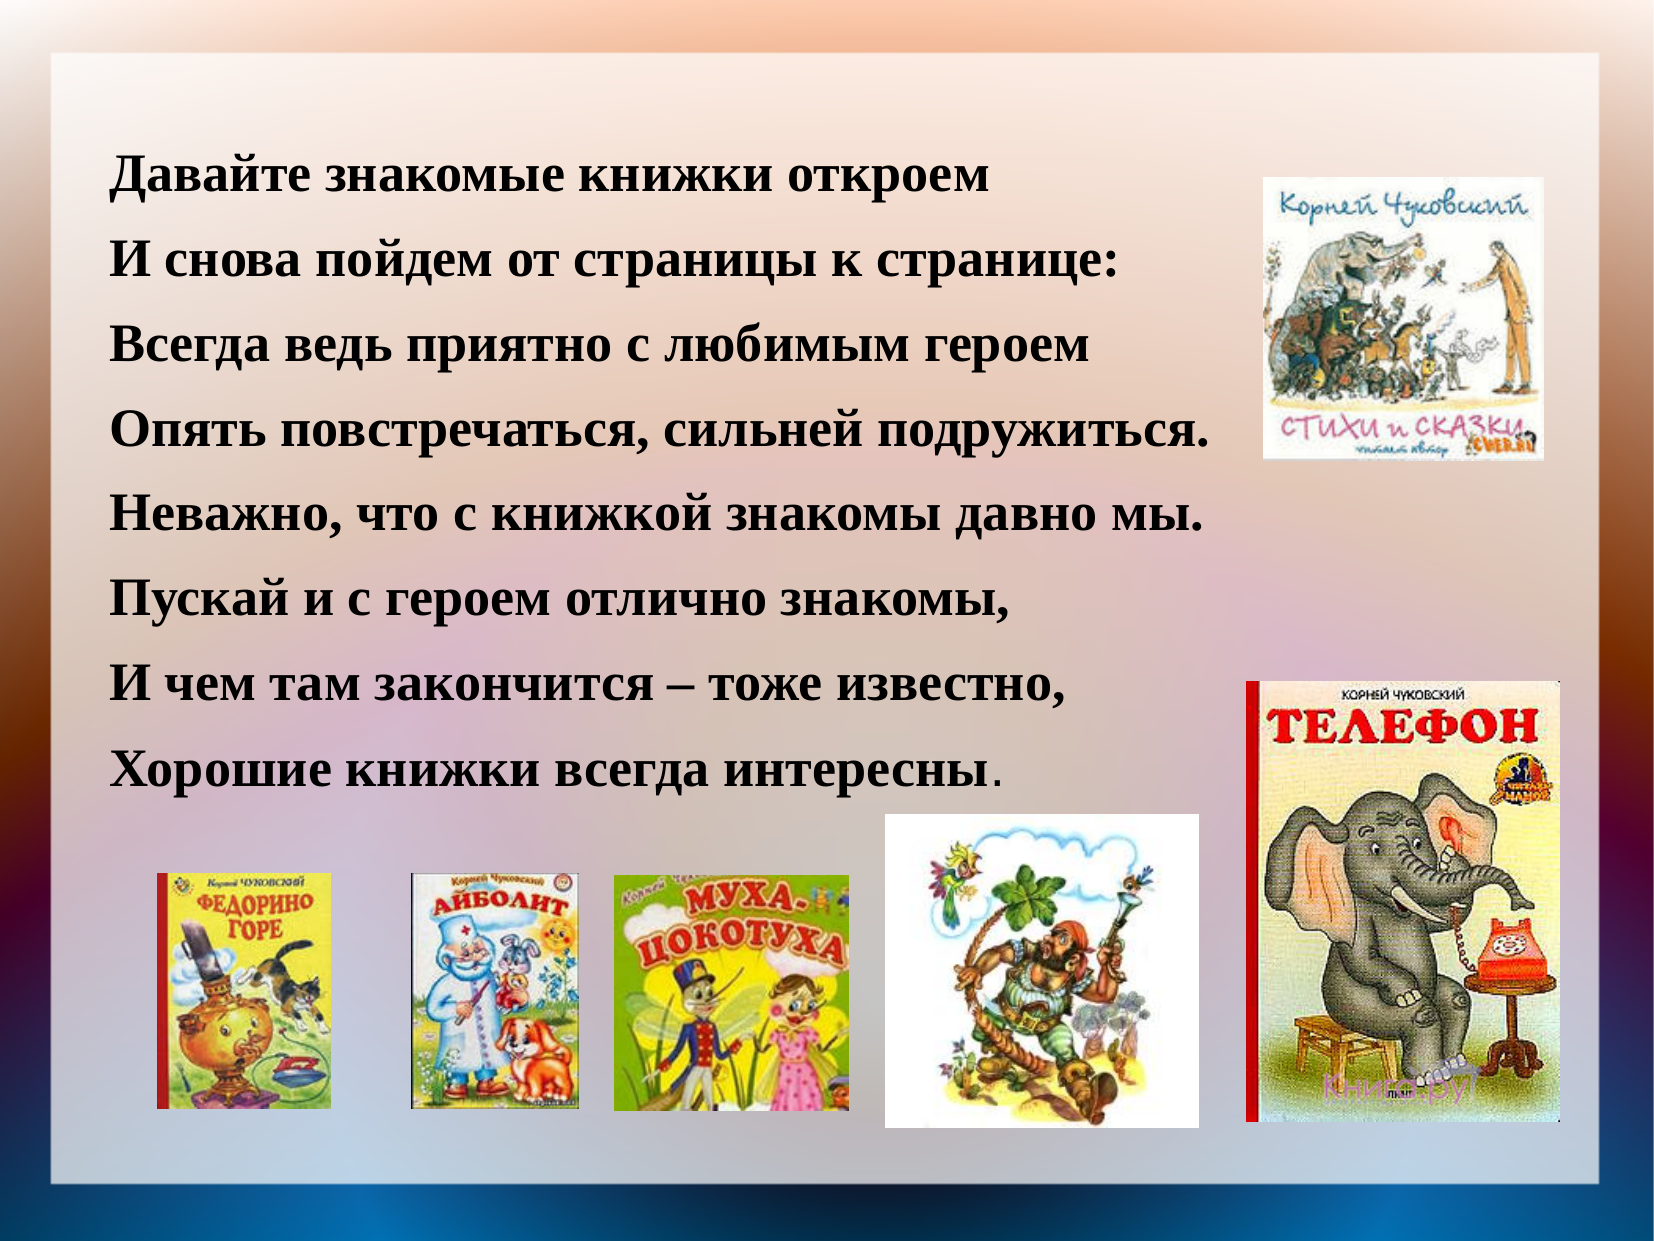

Давайте знакомые книжки откроем
И снова пойдем от страницы к странице:
Всегда ведь приятно с любимым героем
Опять повстречаться, сильней подружиться.
Неважно, что с книжкой знакомы давно мы.
Пускай и с героем отлично знакомы,
И чем там закончится – тоже известно,
Хорошие книжки всегда интересны.
#